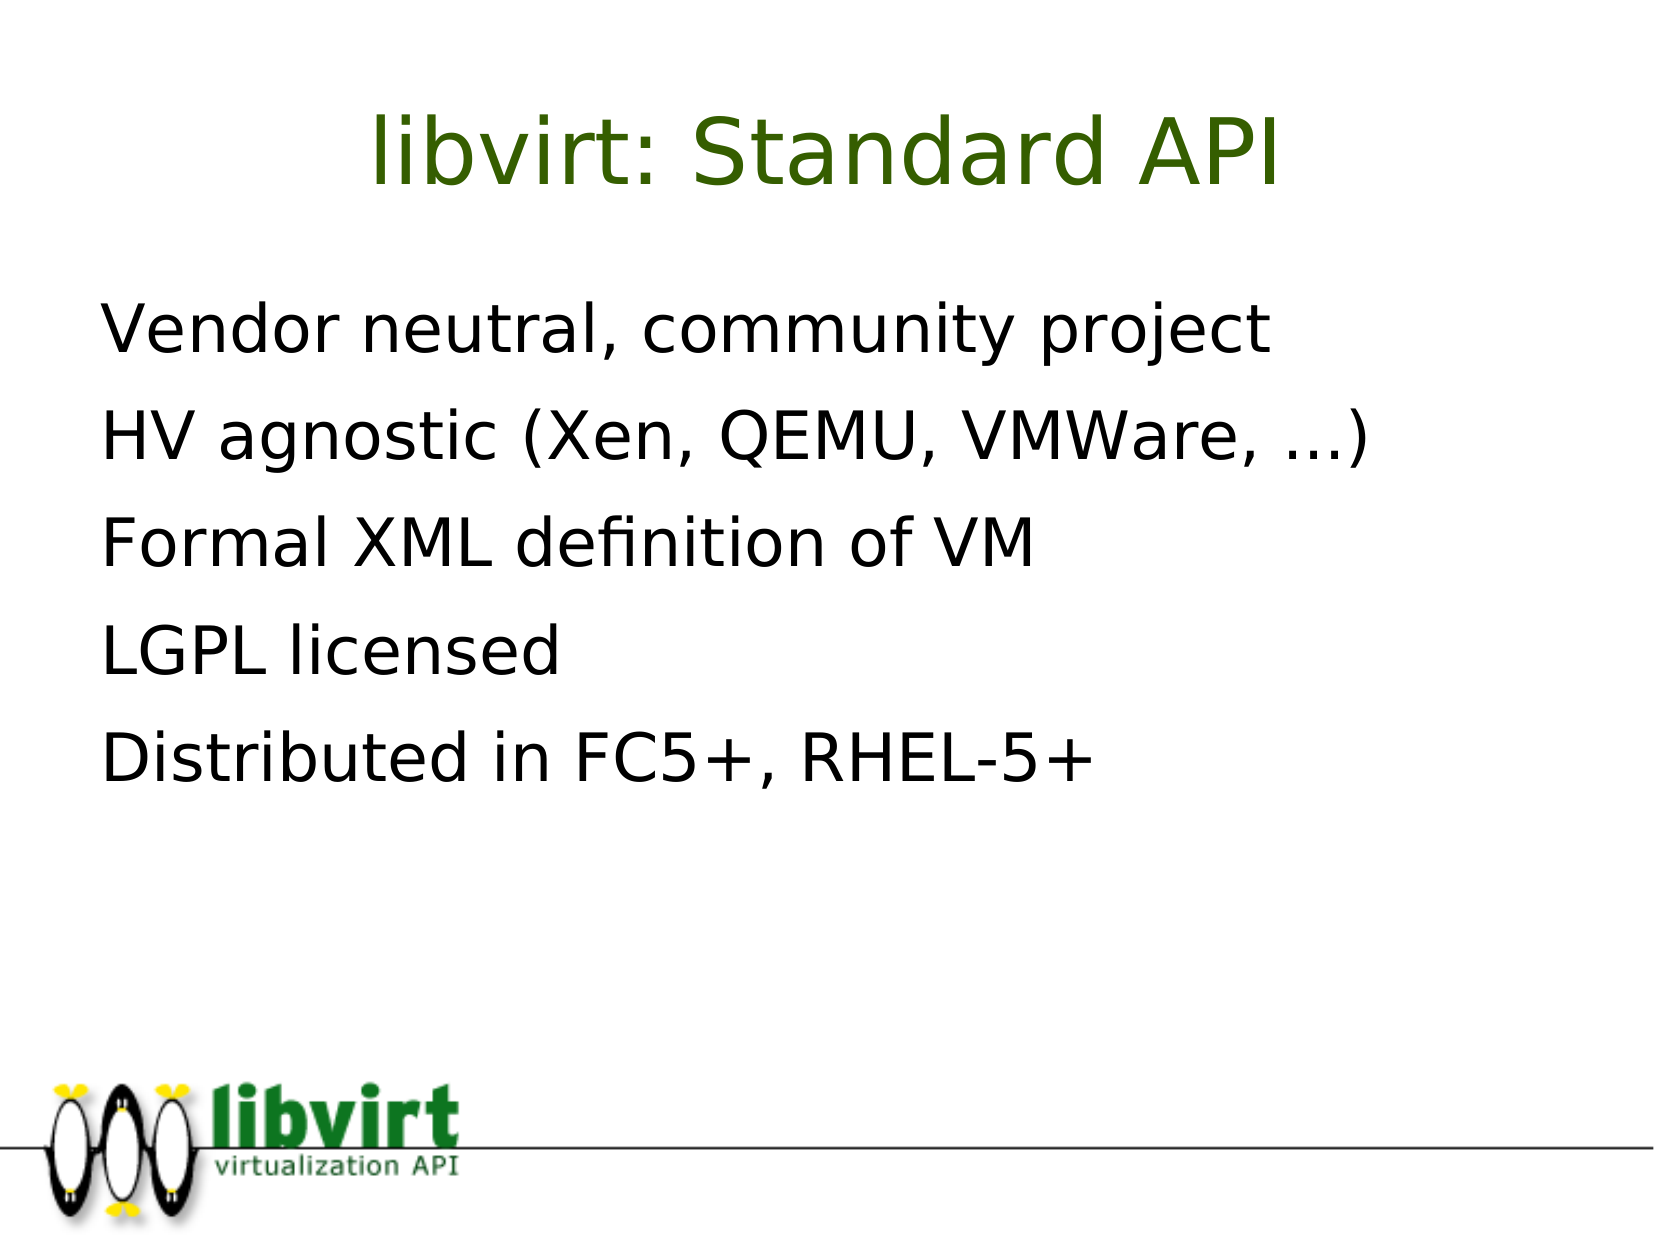

# libvirt: Standard API
Vendor neutral, community project
HV agnostic (Xen, QEMU, VMWare, ...)
Formal XML definition of VM
LGPL licensed
Distributed in FC5+, RHEL-5+